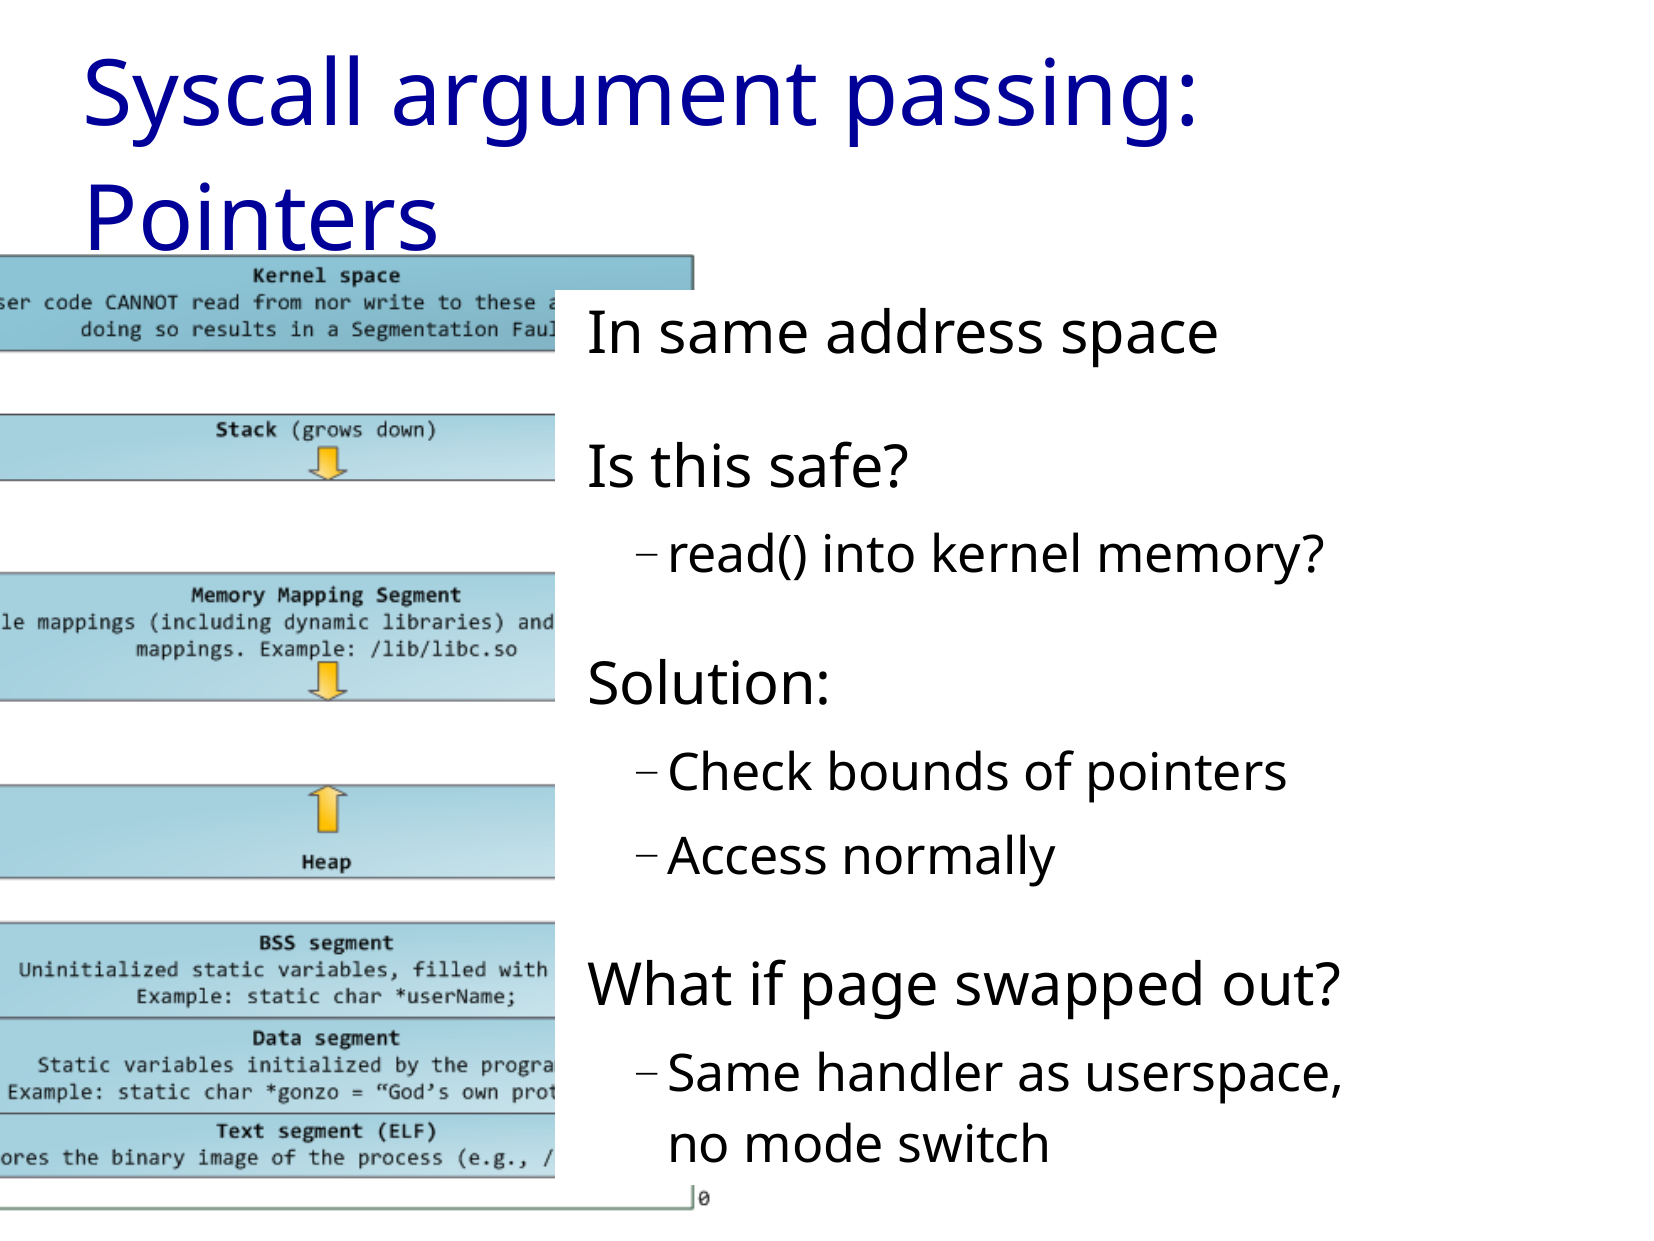

# Syscall argument passing: Pointers
In same address space
Is this safe?
read() into kernel memory?
Solution:
Check bounds of pointers
Access normally
What if page swapped out?
Same handler as userspace,
no mode switch
64